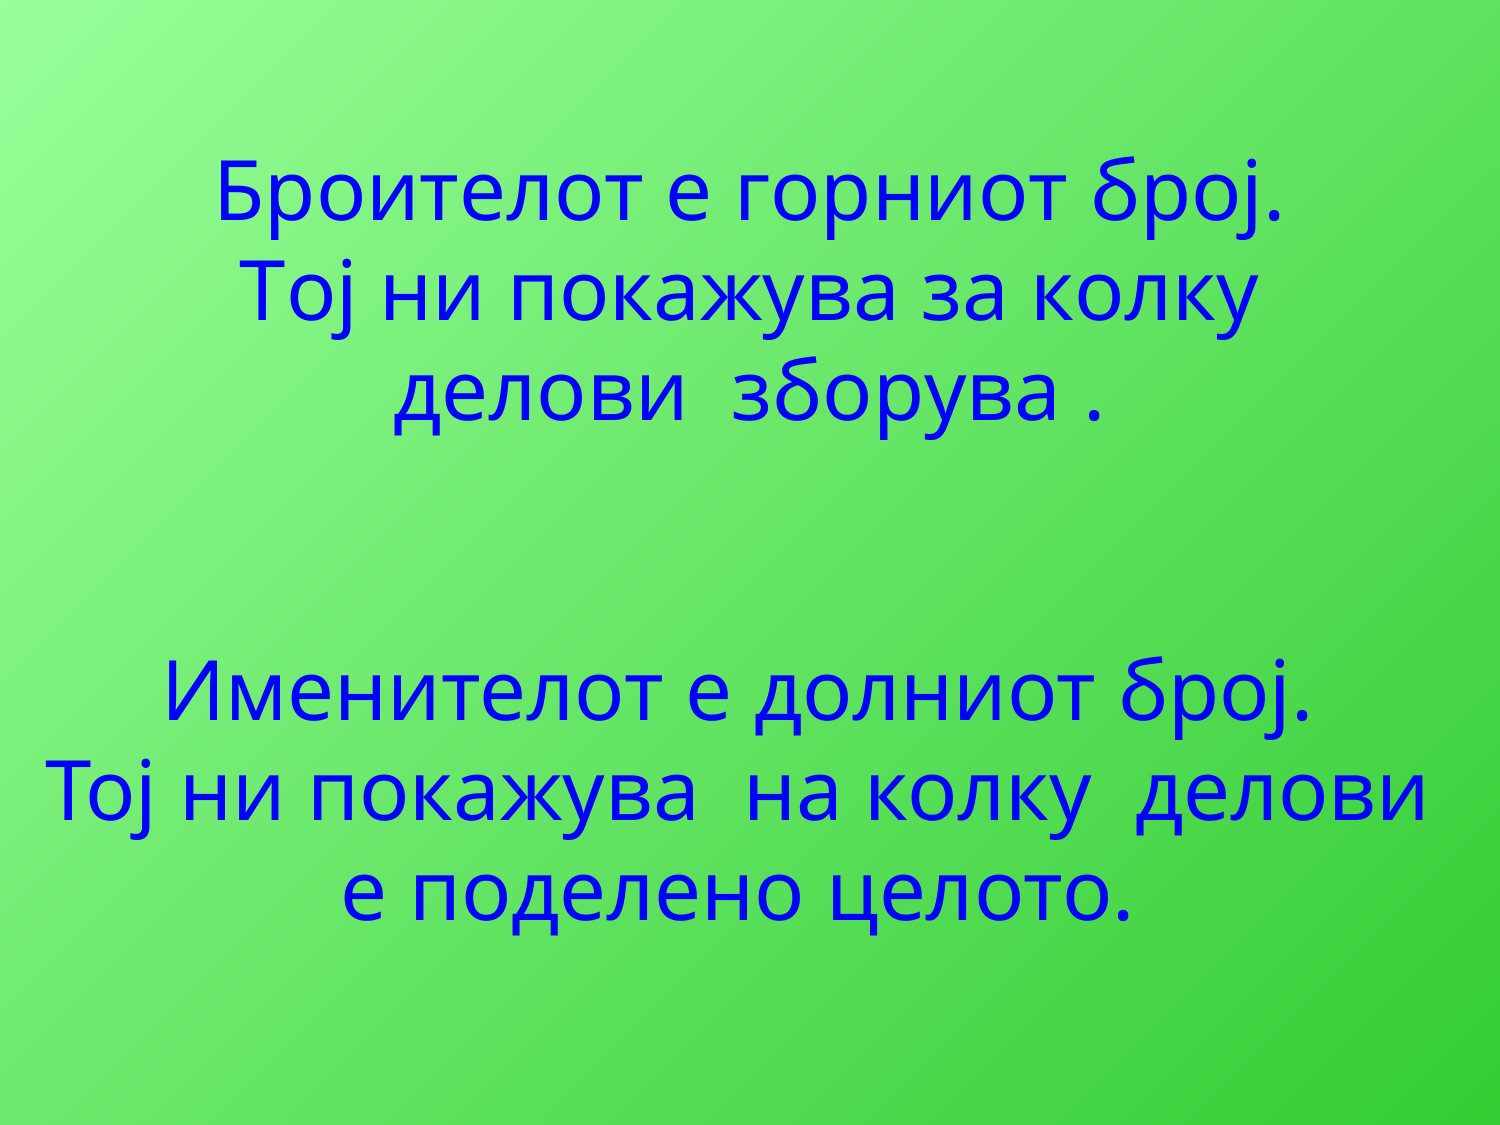

# Броителот е горниот број. Тој ни покажува за колку делови зборува .
Именителот е долниот број.
Тој ни покажува на колку делови е поделено целото.